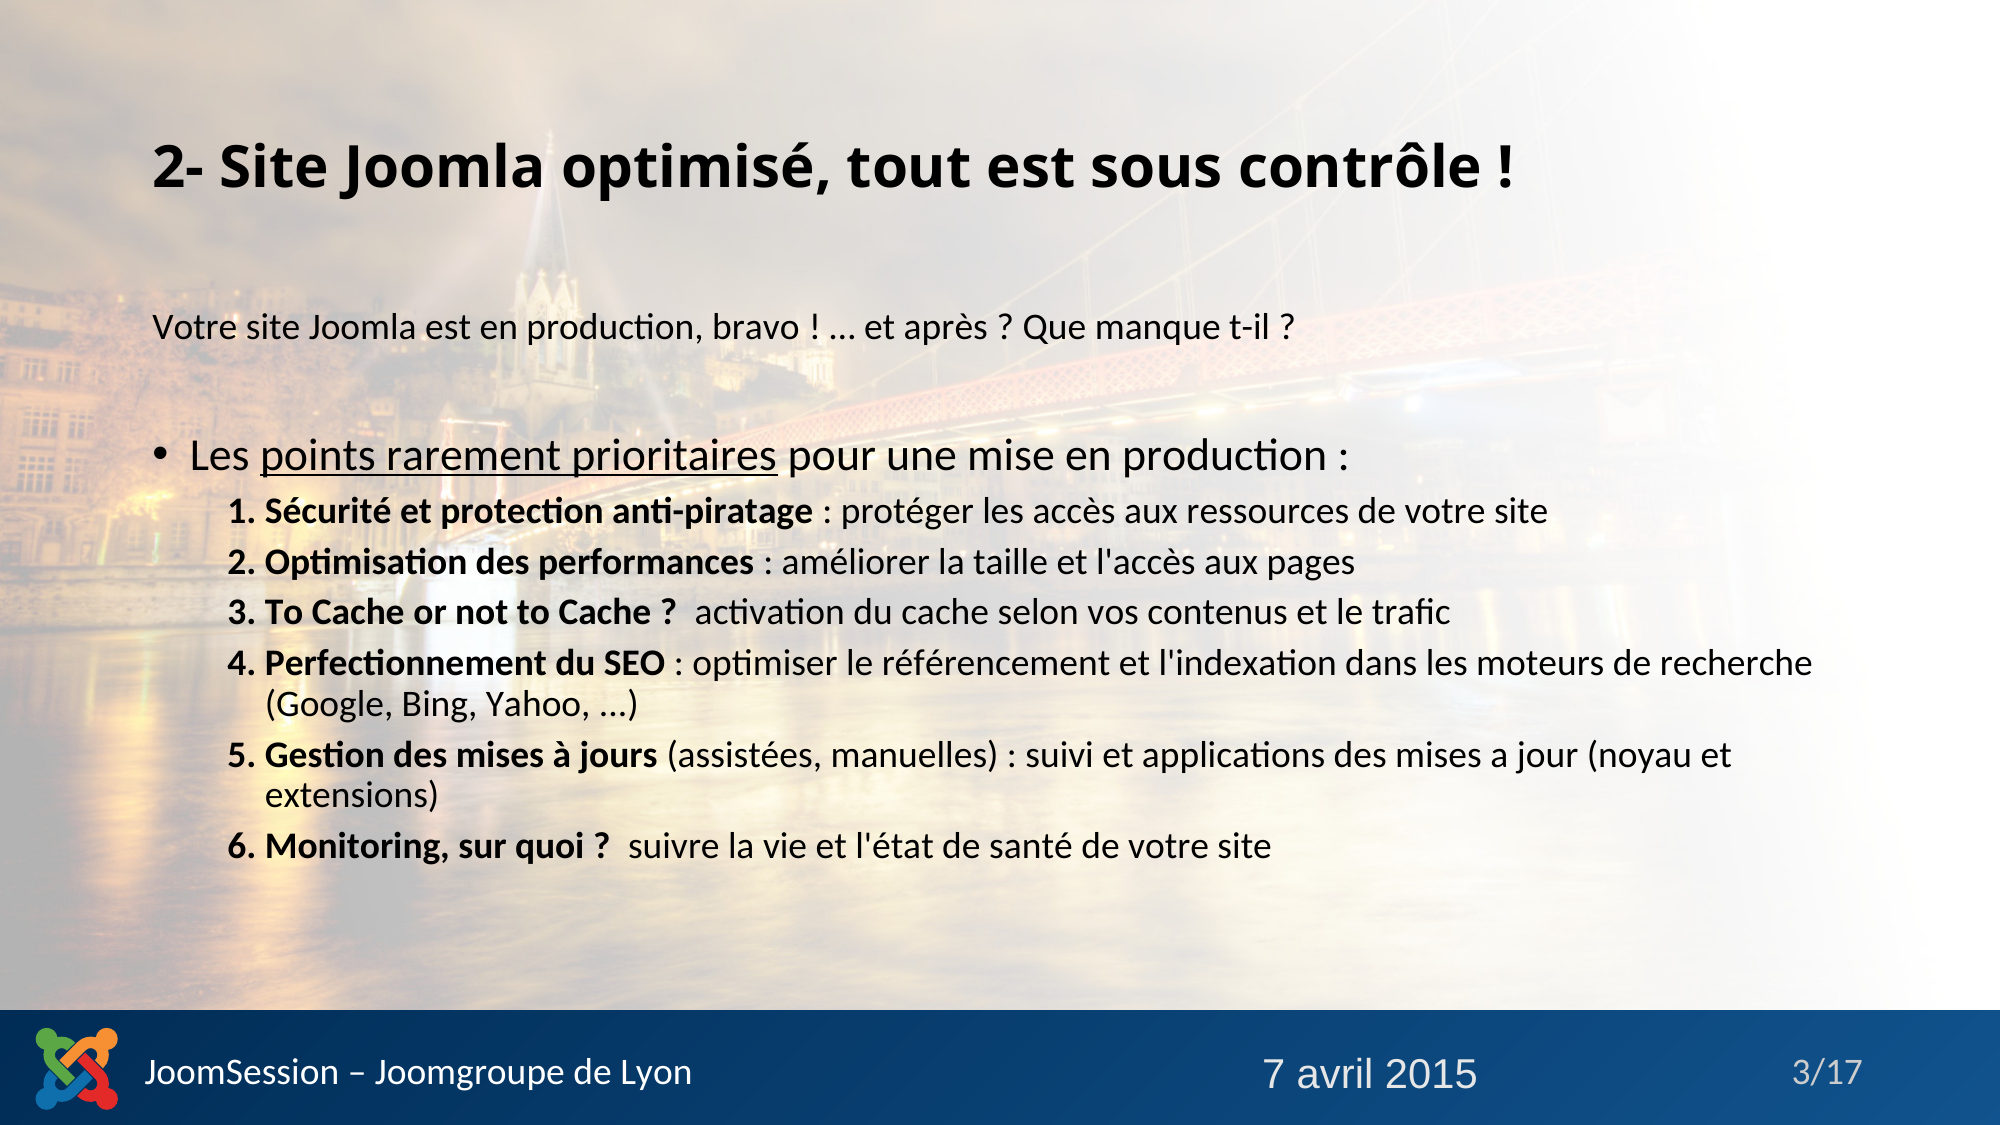

# 2- Site Joomla optimisé, tout est sous contrôle !
Votre site Joomla est en production, bravo ! … et après ? Que manque t-il ?
Les points rarement prioritaires pour une mise en production :
Sécurité et protection anti-piratage : protéger les accès aux ressources de votre site
Optimisation des performances : améliorer la taille et l'accès aux pages
To Cache or not to Cache ? activation du cache selon vos contenus et le trafic
Perfectionnement du SEO : optimiser le référencement et l'indexation dans les moteurs de recherche (Google, Bing, Yahoo, ...)
Gestion des mises à jours (assistées, manuelles) : suivi et applications des mises a jour (noyau et extensions)
Monitoring, sur quoi ? suivre la vie et l'état de santé de votre site
3